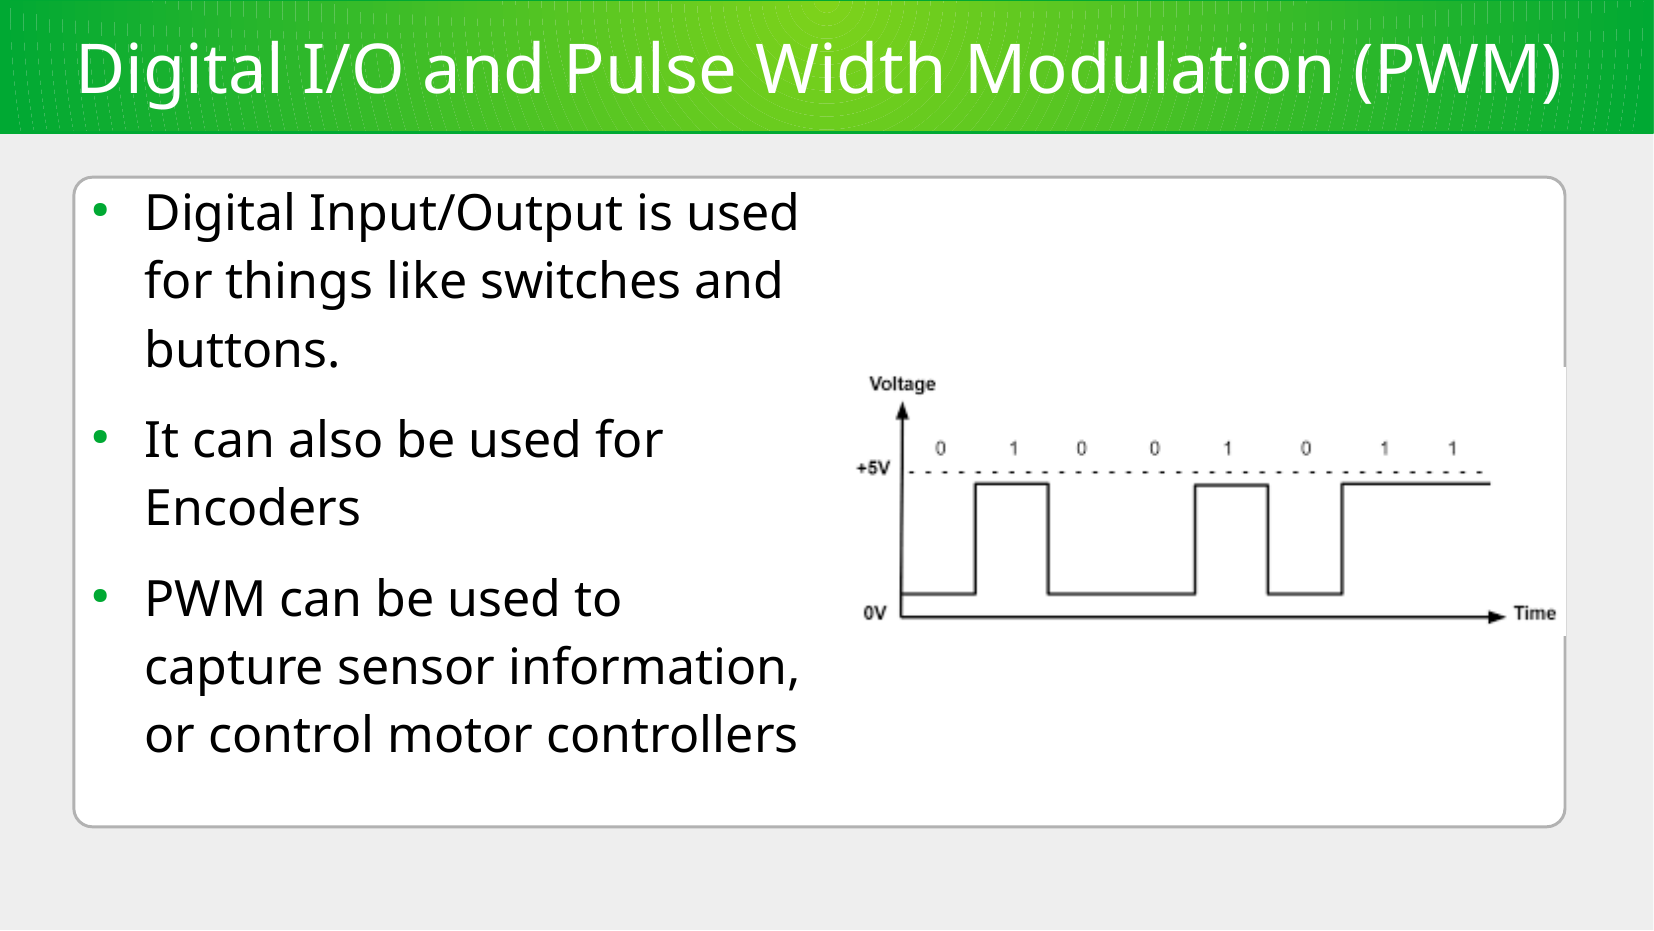

# Digital I/O and Pulse Width Modulation (PWM)
Digital Input/Output is used for things like switches and buttons.
It can also be used for Encoders
PWM can be used to capture sensor information, or control motor controllers